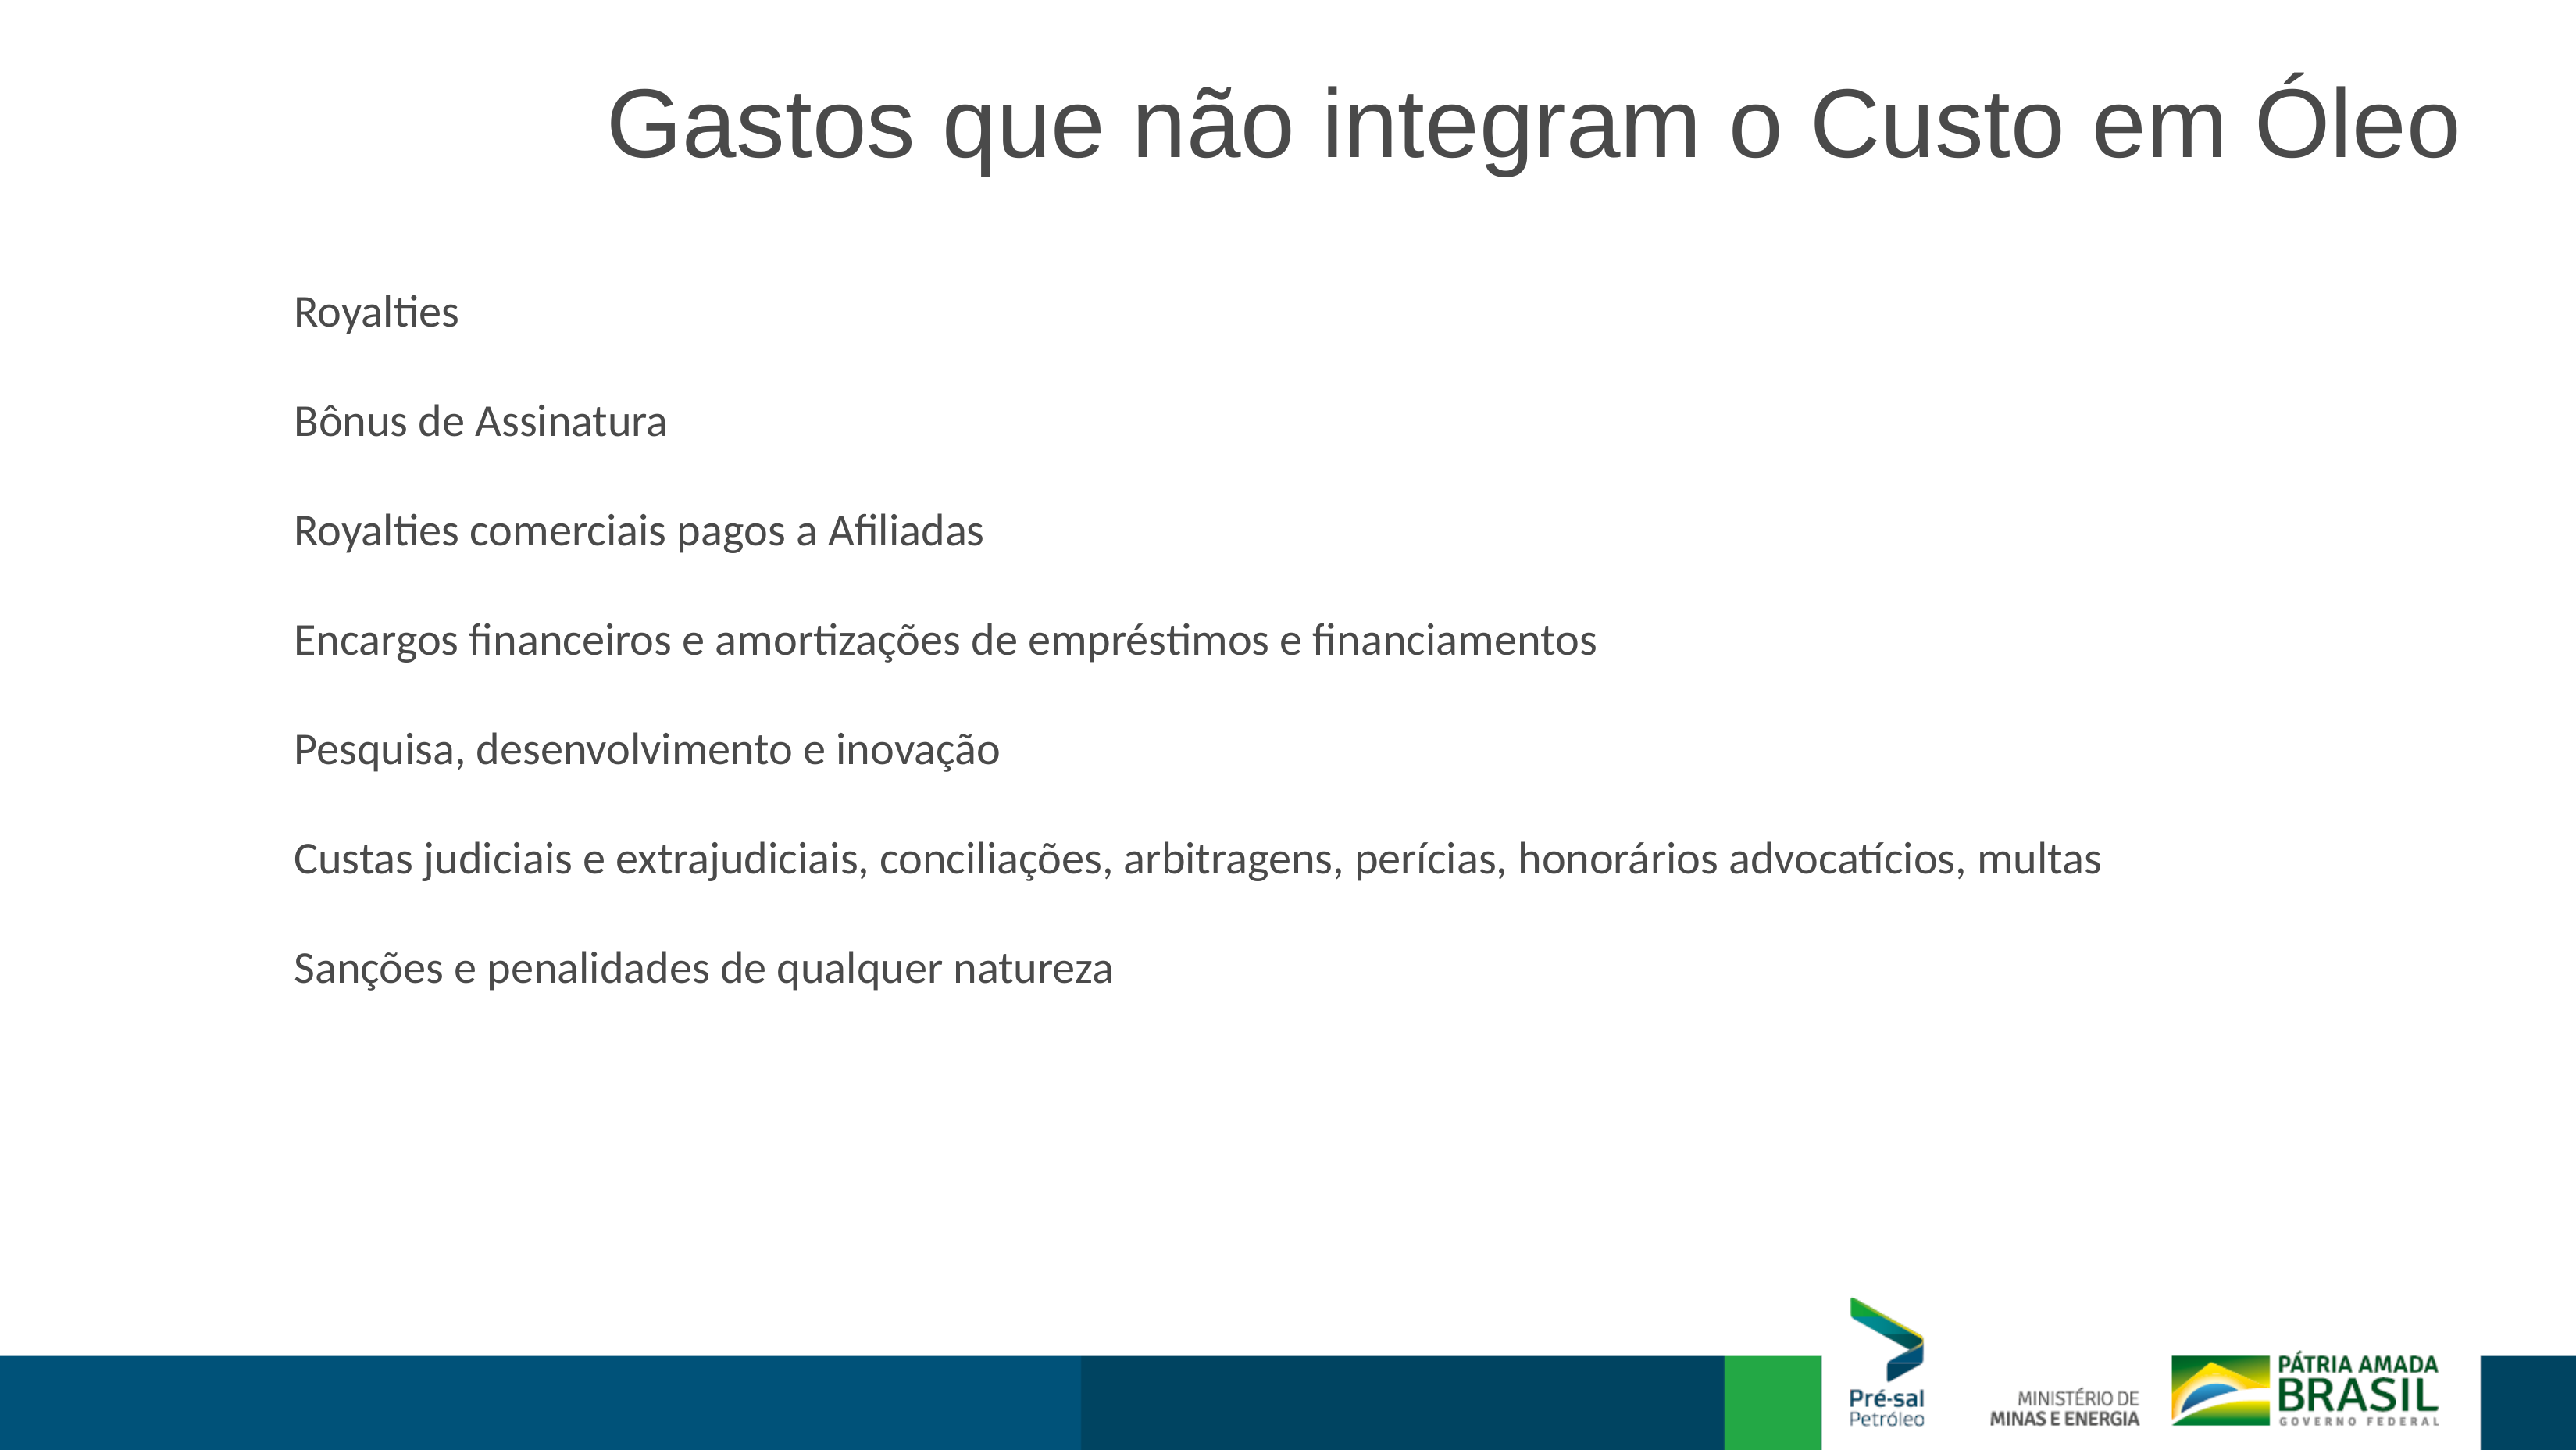

Gestão do Contrato de Partilha de Libra
Gastos que não integram o Custo em Óleo
Royalties
Bônus de Assinatura
Royalties comerciais pagos a Afiliadas
Encargos financeiros e amortizações de empréstimos e financiamentos
Pesquisa, desenvolvimento e inovação
Custas judiciais e extrajudiciais, conciliações, arbitragens, perícias, honorários advocatícios, multas
Sanções e penalidades de qualquer natureza